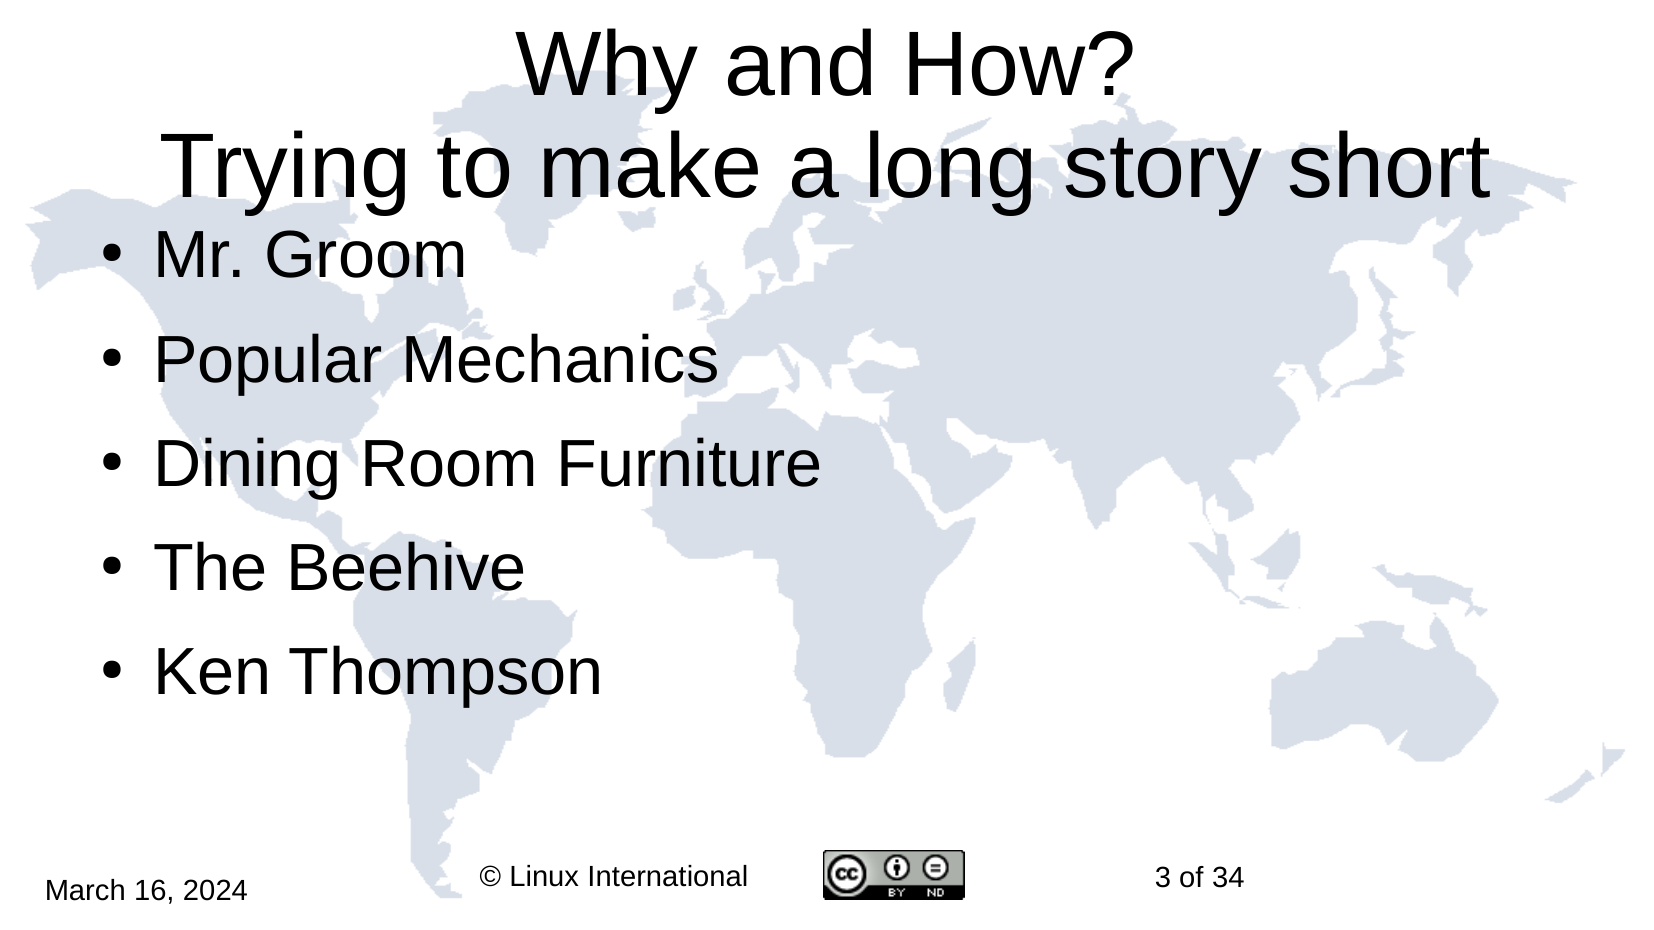

# Why and How? Trying to make a long story short
Mr. Groom
Popular Mechanics
Dining Room Furniture
The Beehive
Ken Thompson